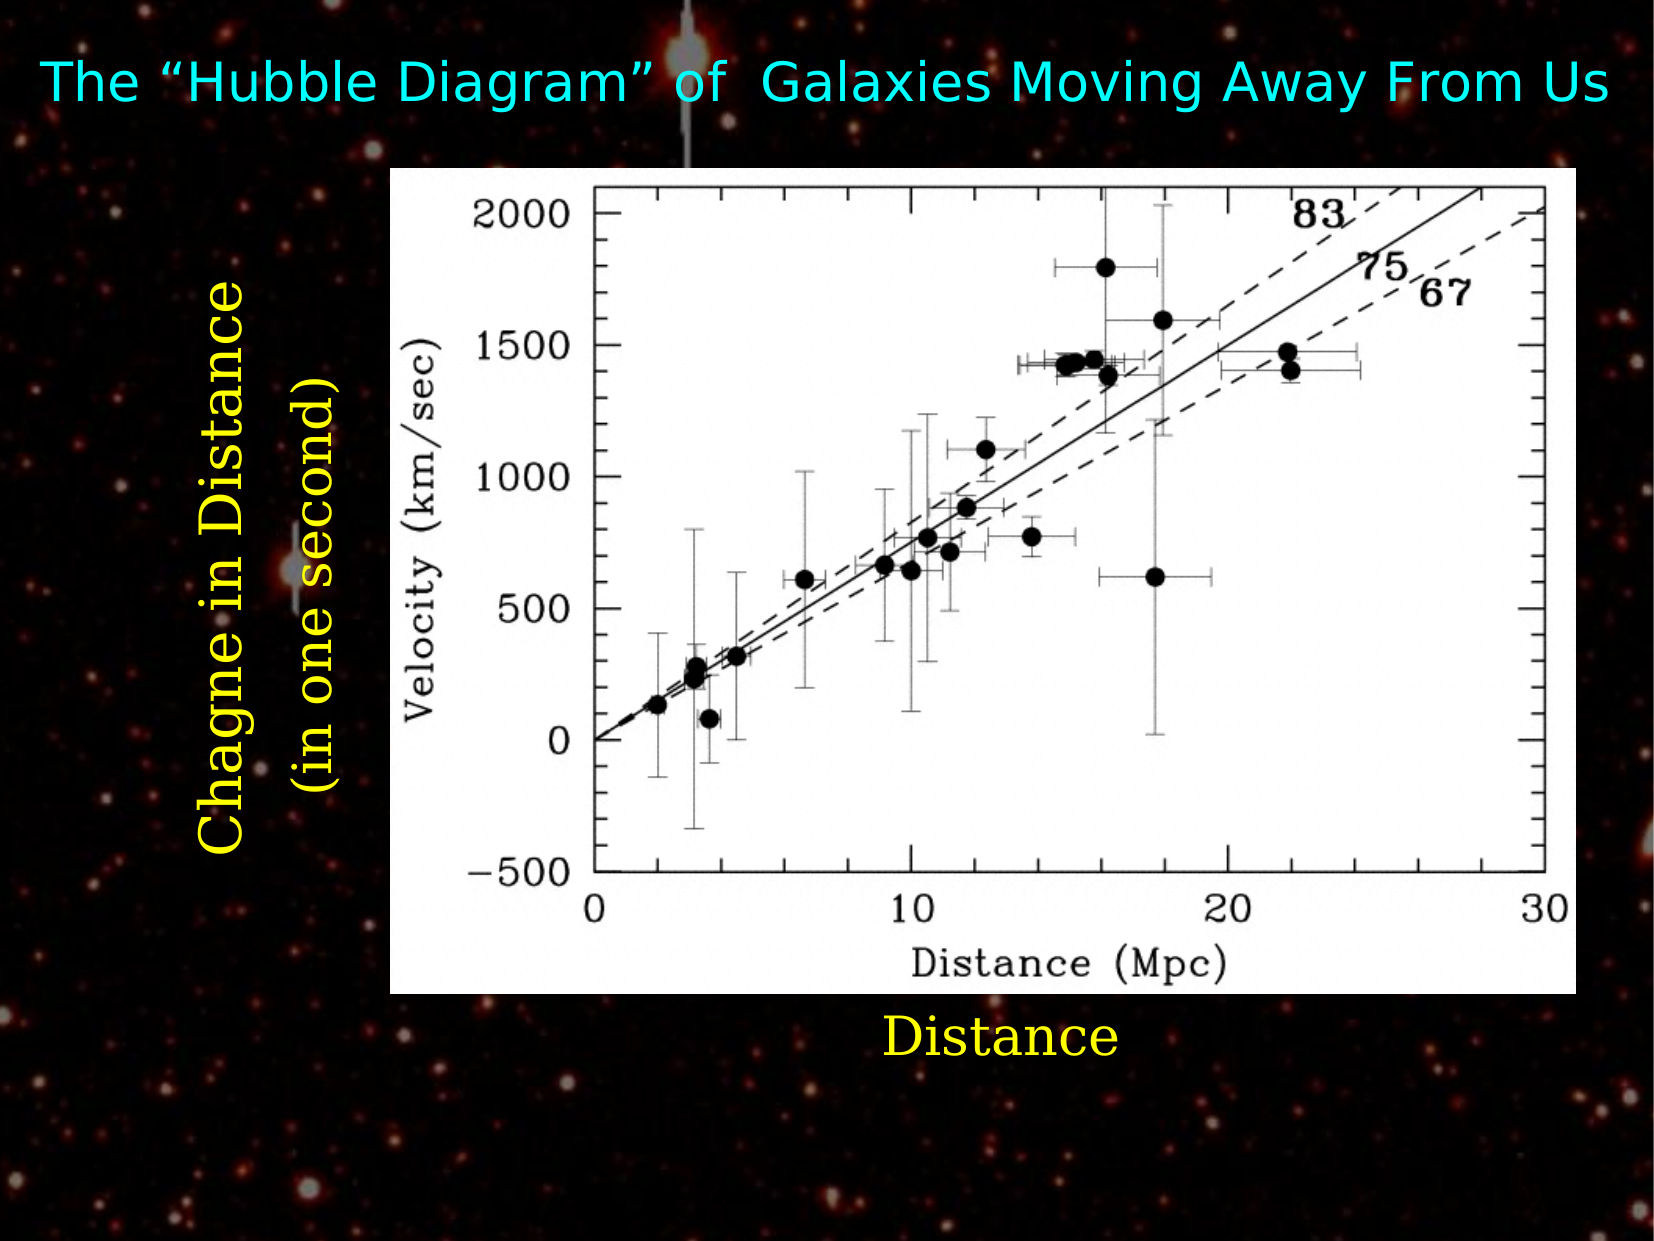

The “Hubble Diagram” of Galaxies Moving Away From Us
Chagne in Distance
(in one second)
Distance